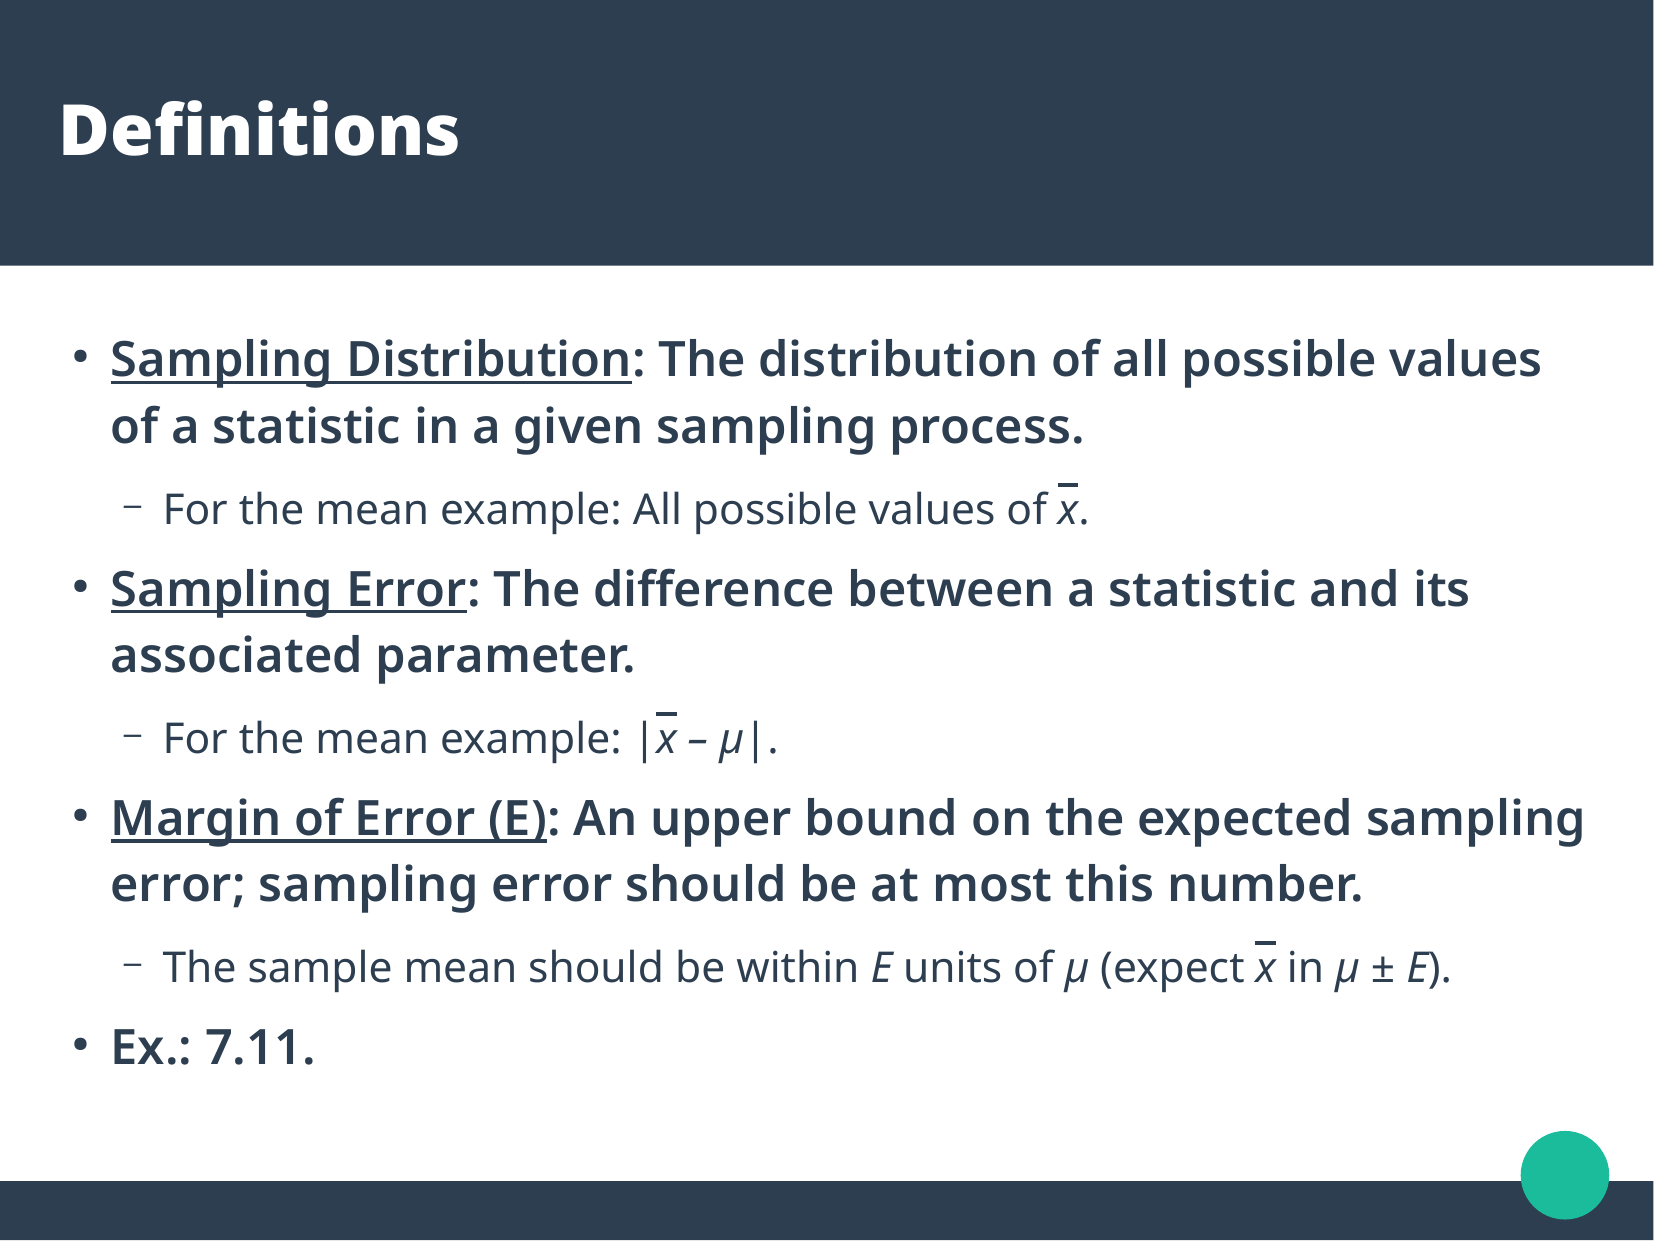

# Definitions
Sampling Distribution: The distribution of all possible values of a statistic in a given sampling process.
For the mean example: All possible values of x.
Sampling Error: The difference between a statistic and its associated parameter.
For the mean example: |x – μ|.
Margin of Error (E): An upper bound on the expected sampling error; sampling error should be at most this number.
The sample mean should be within E units of μ (expect x in μ ± E).
Ex.: 7.11.